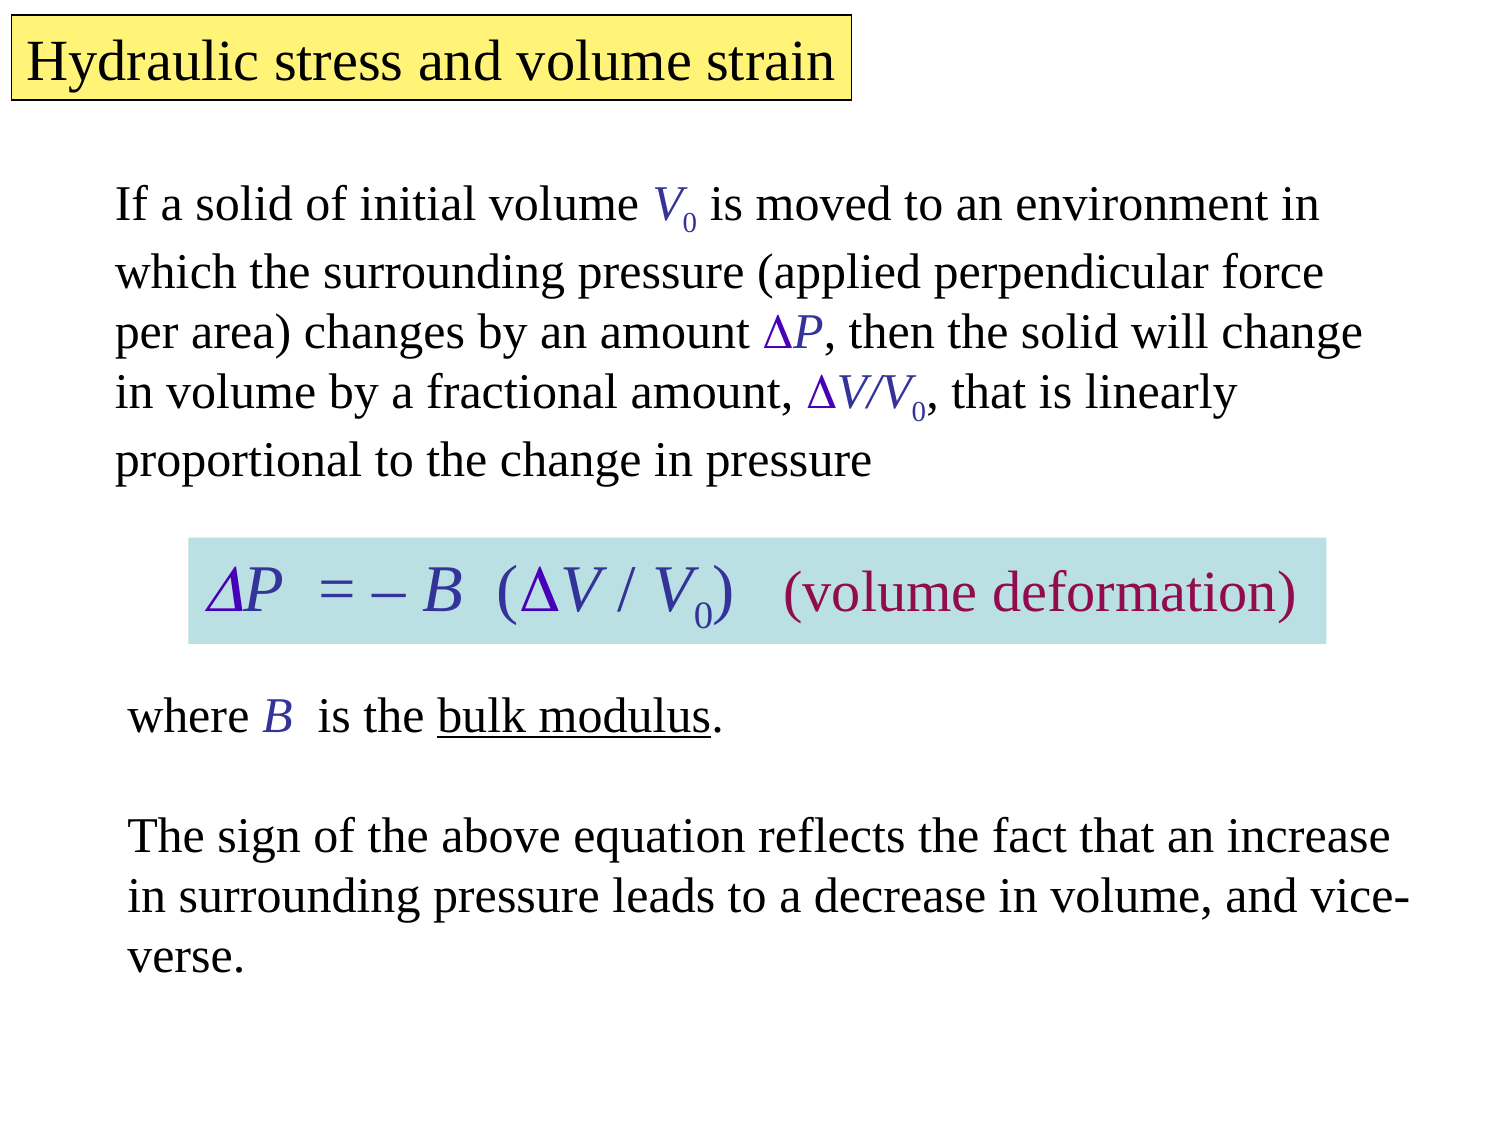

Hydraulic stress and volume strain
If a solid of initial volume V0 is moved to an environment in which the surrounding pressure (applied perpendicular force per area) changes by an amount ΔP, then the solid will change in volume by a fractional amount, ΔV/V0, that is linearly proportional to the change in pressure
ΔP = – B (ΔV / V0) (volume deformation)
where B is the bulk modulus.
The sign of the above equation reflects the fact that an increase in surrounding pressure leads to a decrease in volume, and vice-verse.